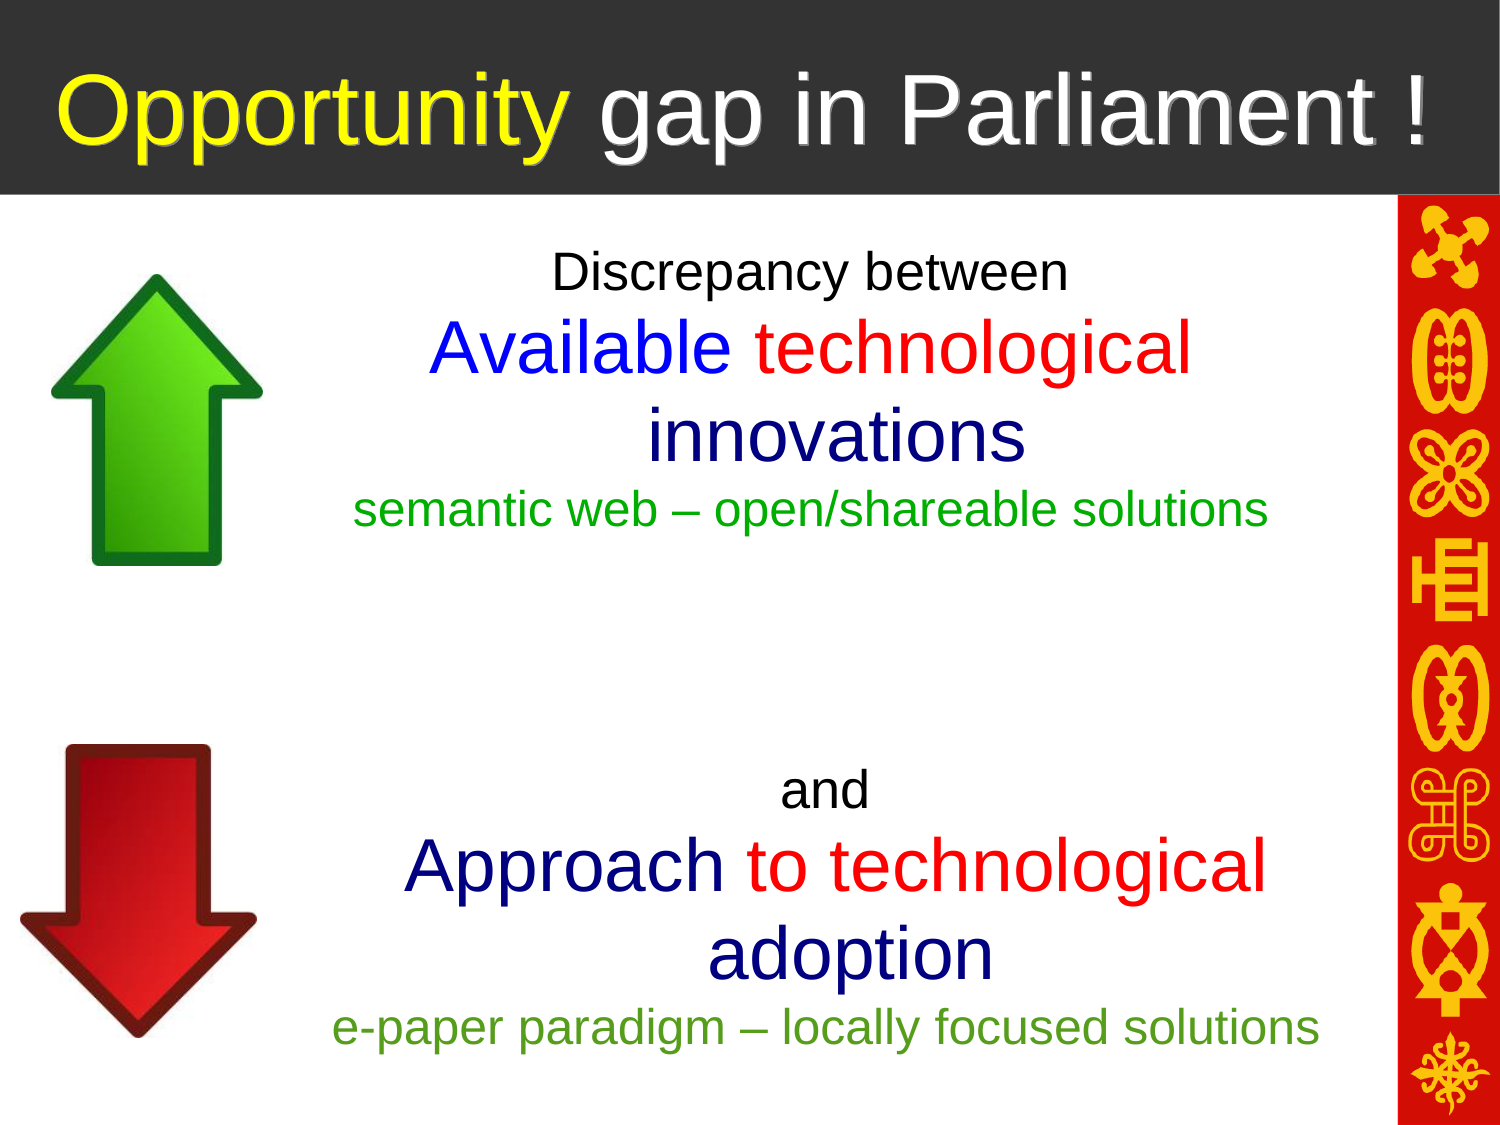

# Opportunity gap in Parliament !
Discrepancy between
Available technological innovations
semantic web – open/shareable solutions
and
 Approach to technological adoption
e-paper paradigm – locally focused solutions